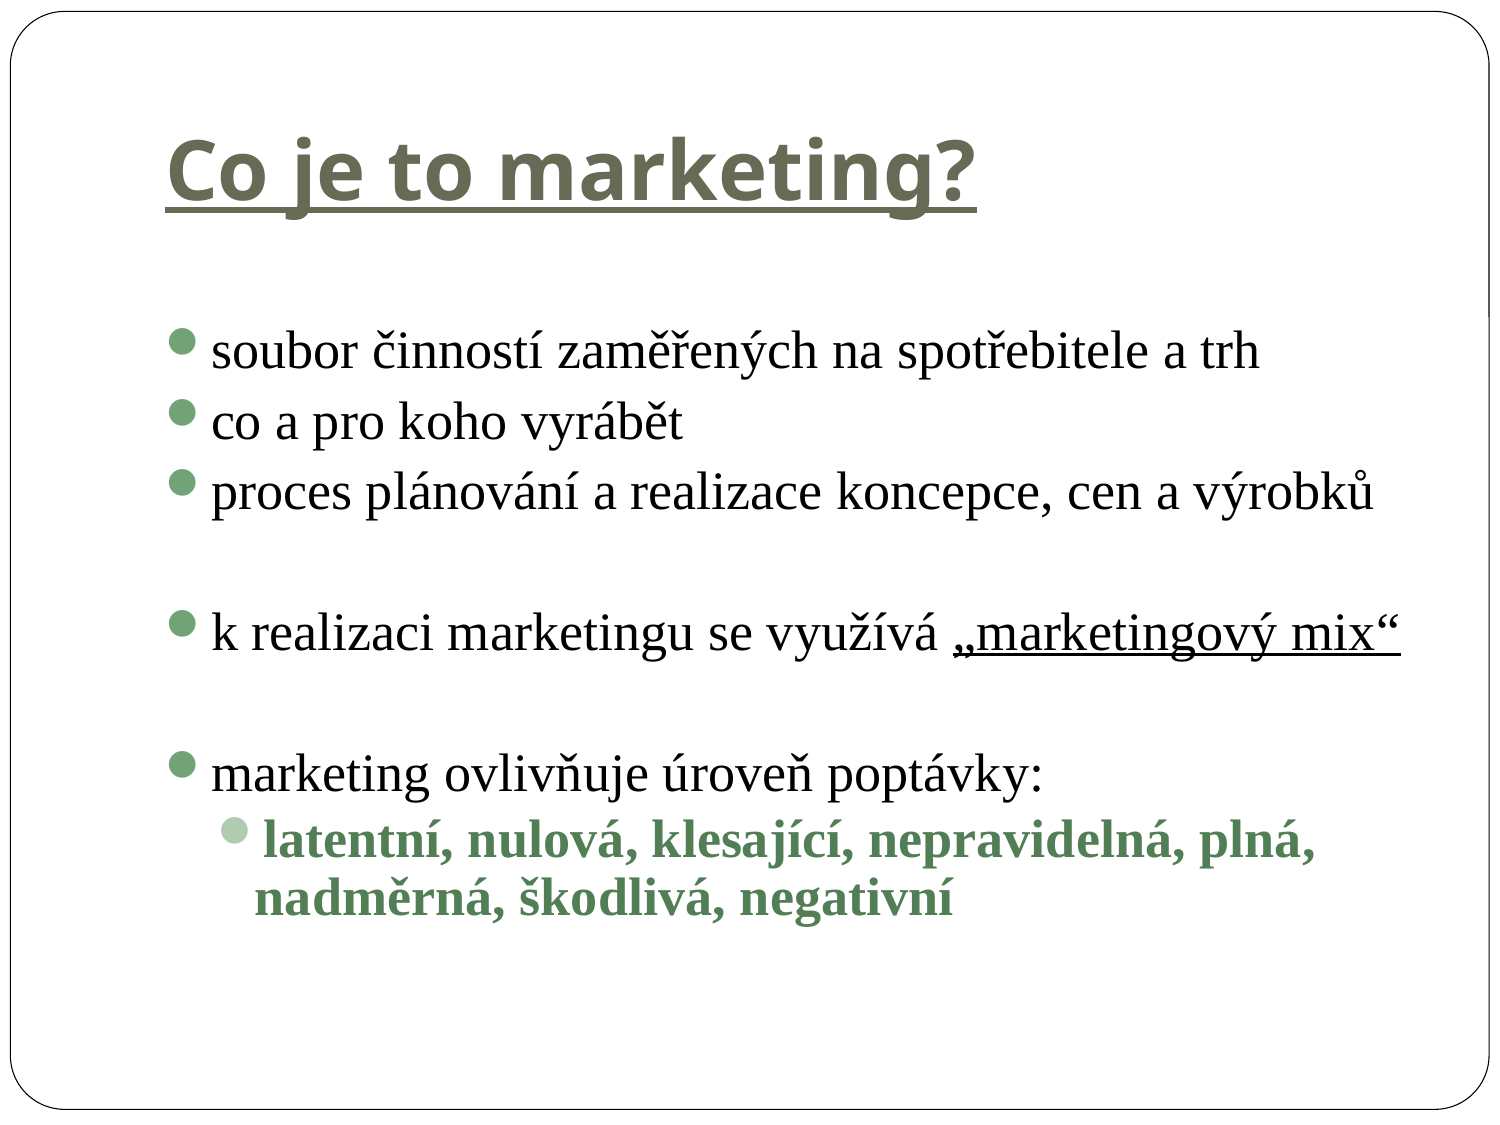

# Co je to marketing?
soubor činností zaměřených na spotřebitele a trh
co a pro koho vyrábět
proces plánování a realizace koncepce, cen a výrobků
k realizaci marketingu se využívá „marketingový mix“
marketing ovlivňuje úroveň poptávky:
latentní, nulová, klesající, nepravidelná, plná, nadměrná, škodlivá, negativní